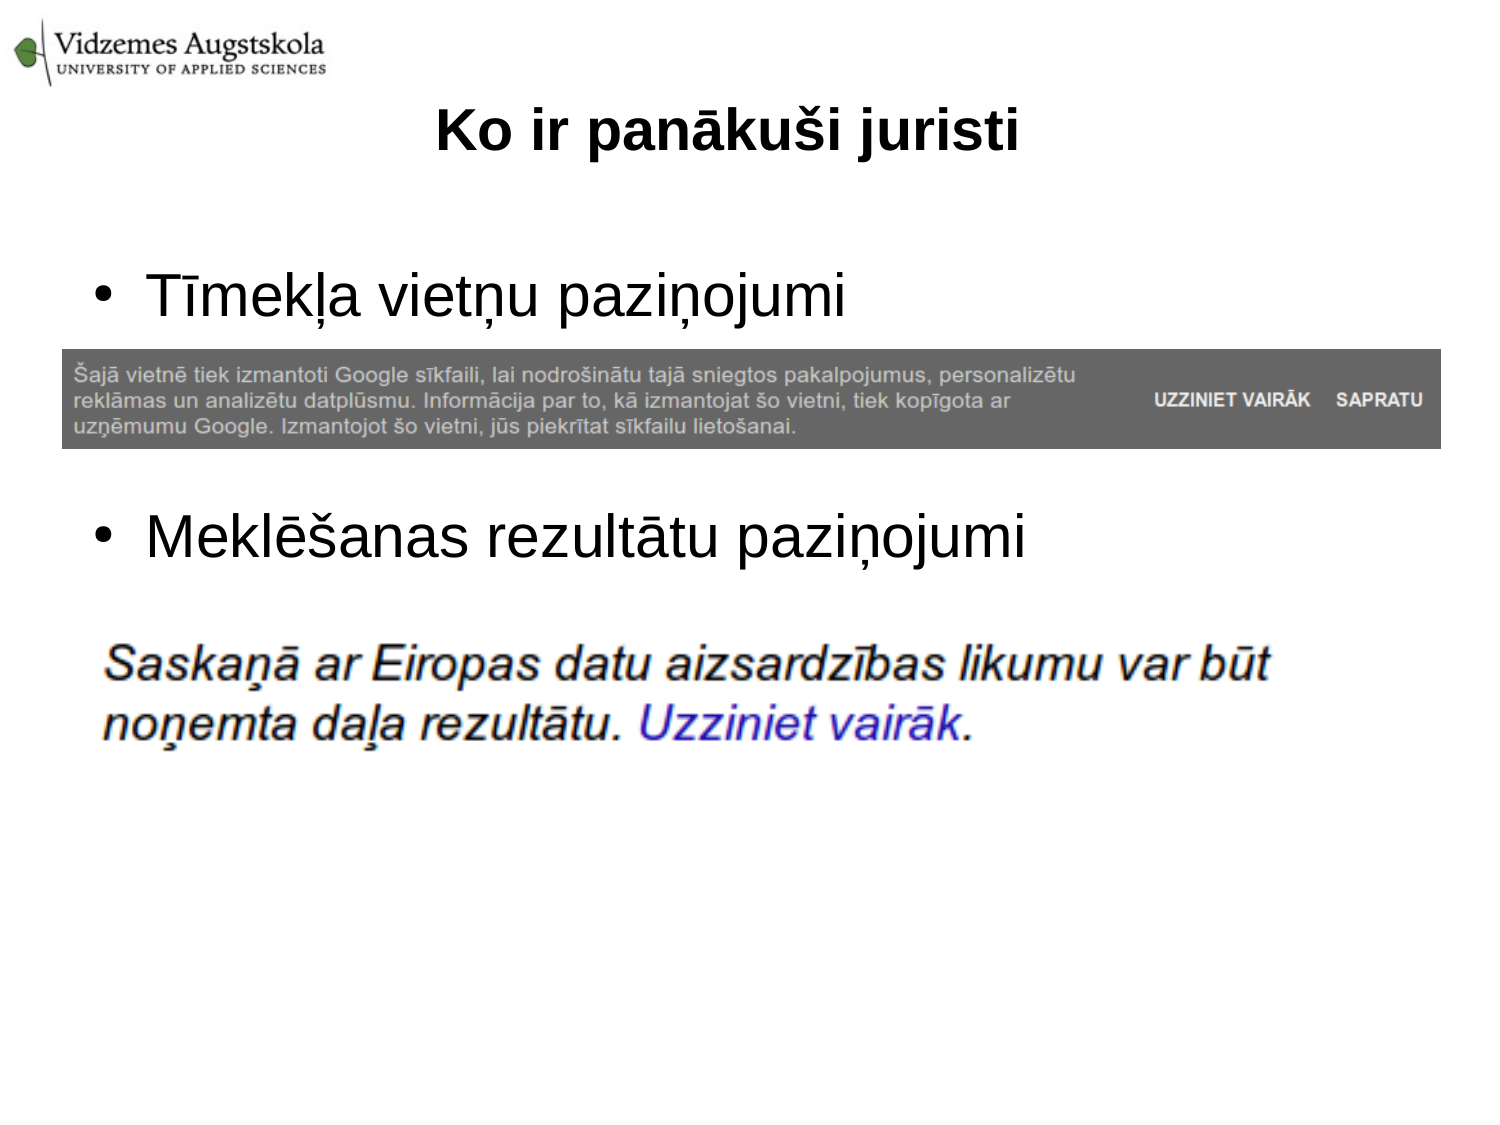

# Ko ir panākuši juristi
Tīmekļa vietņu paziņojumi
Meklēšanas rezultātu paziņojumi